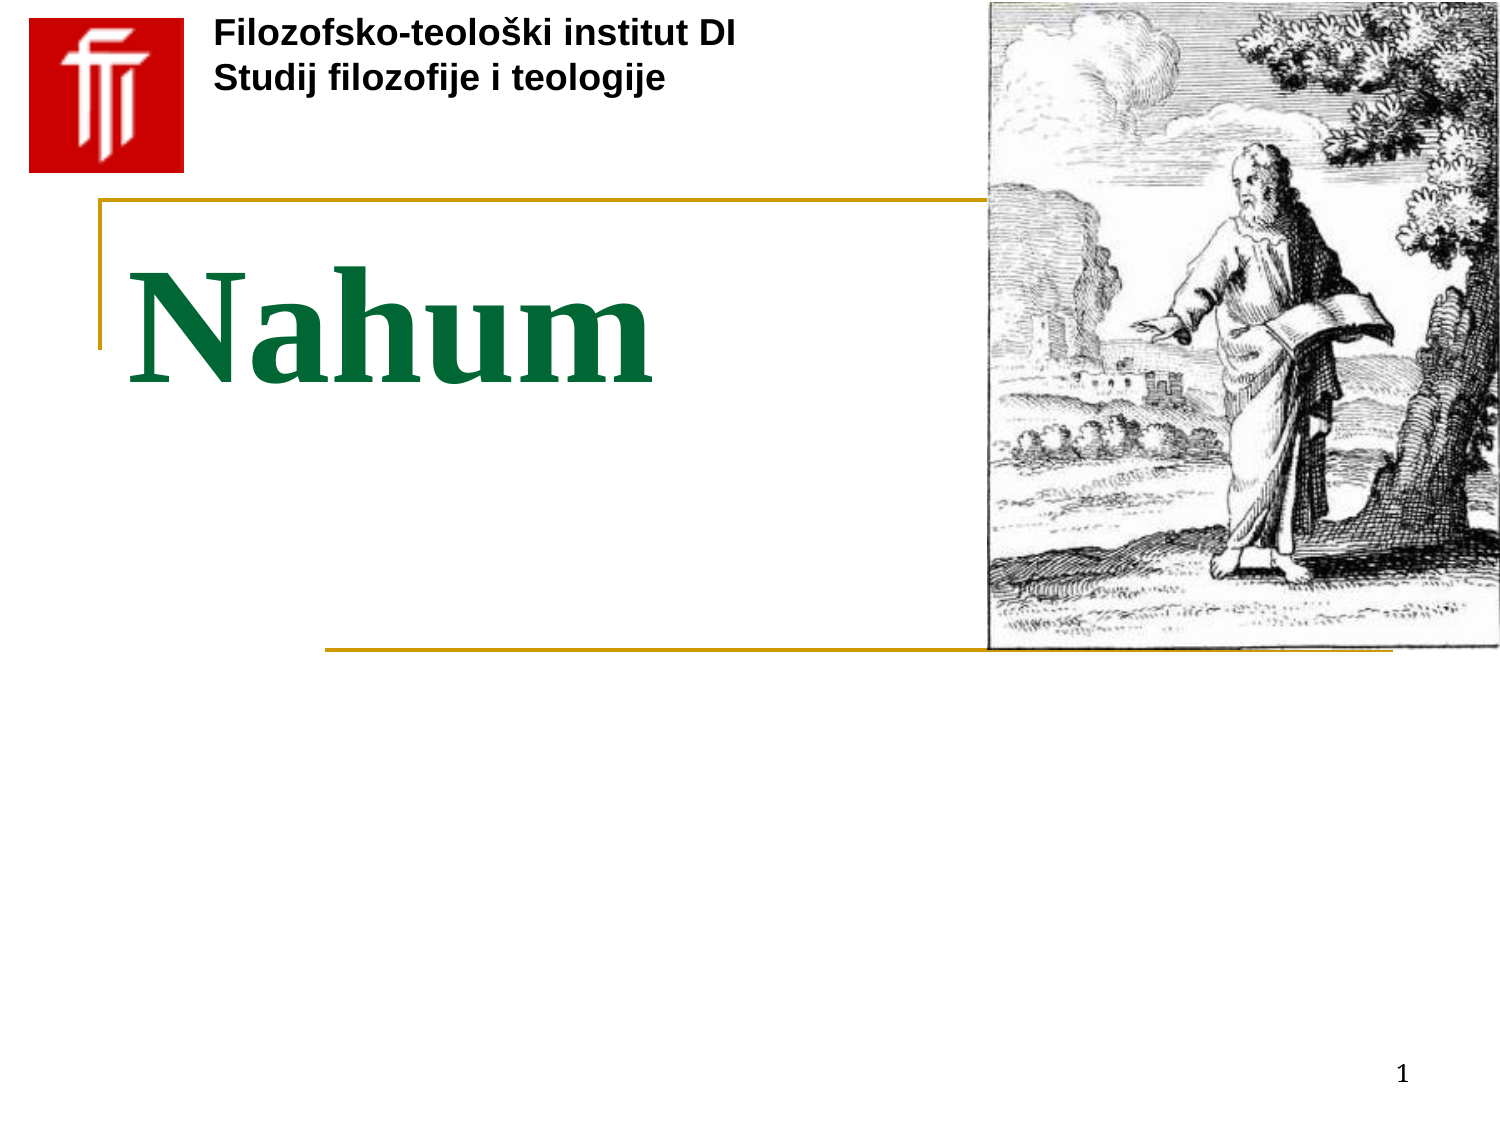

Filozofsko-teološki institut DI
Studij filozofije i teologije
# Nahum